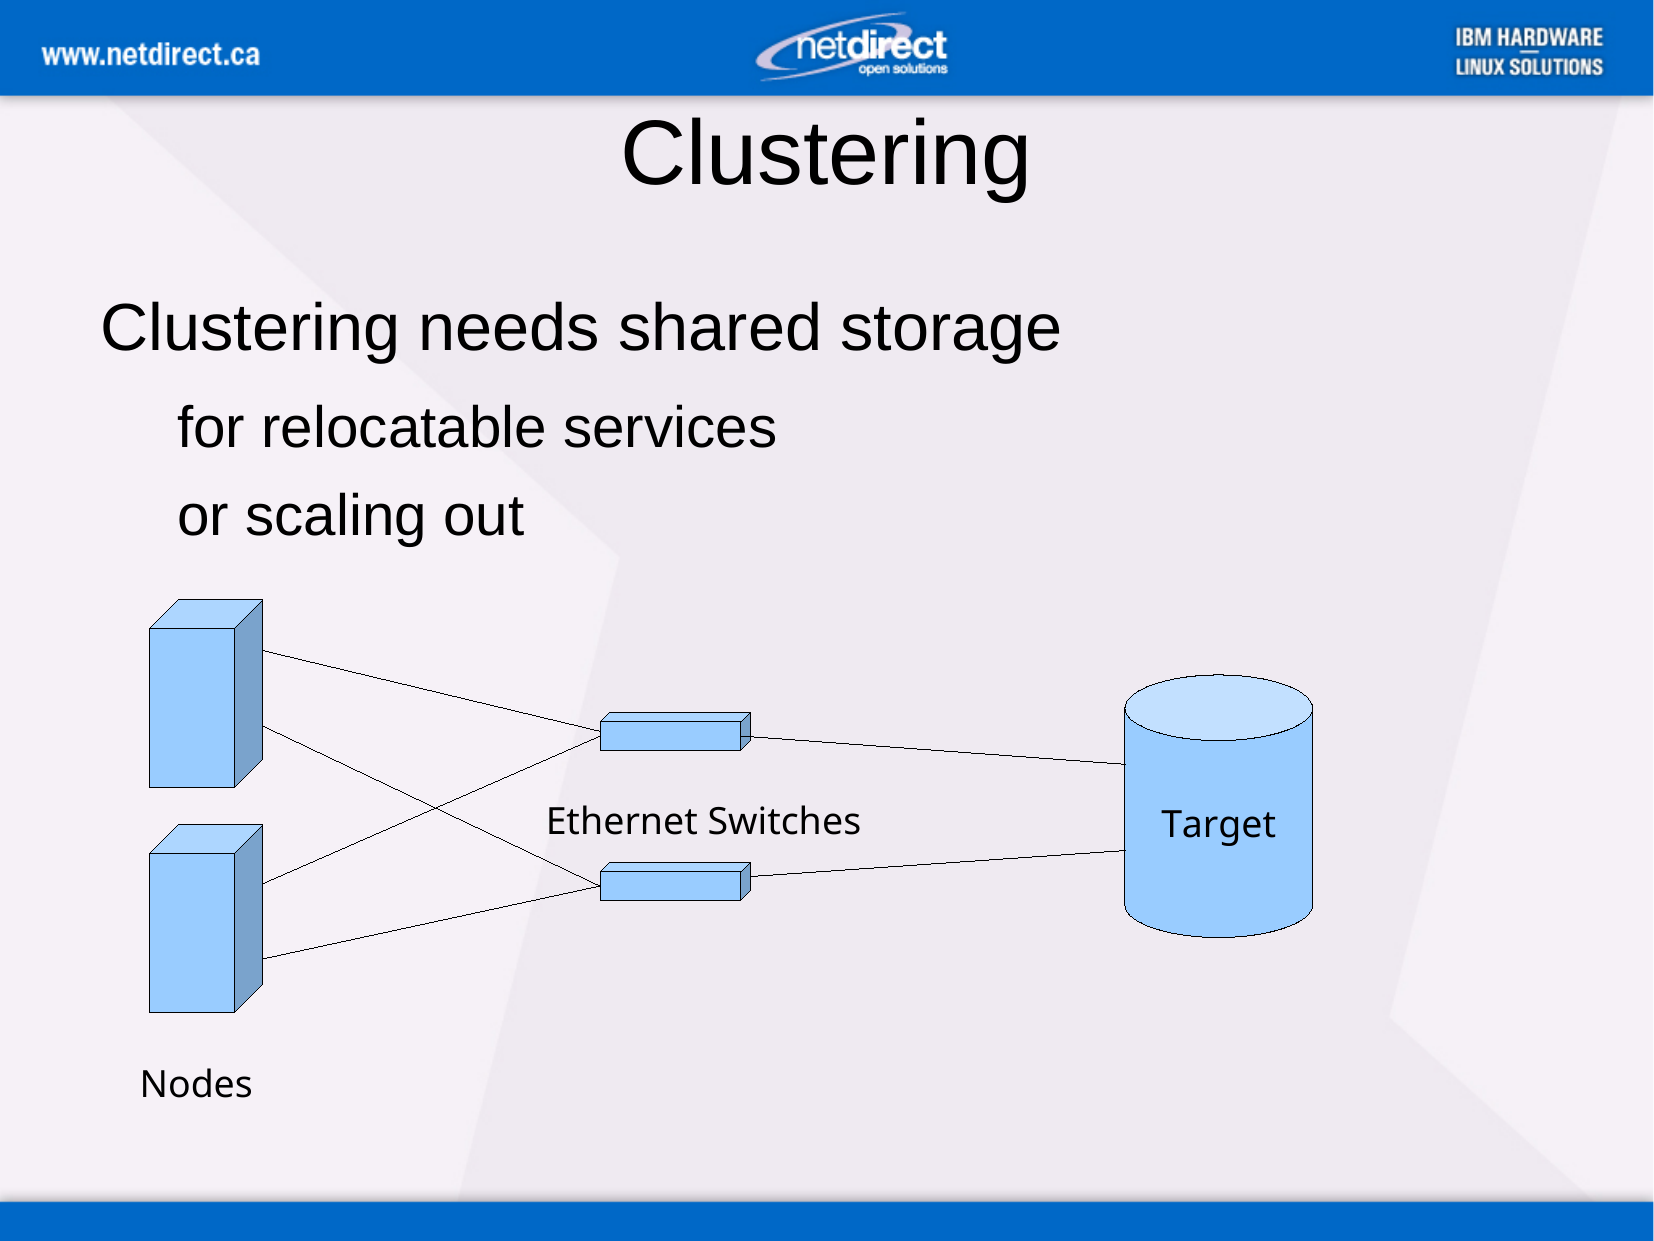

# Clustering
Clustering needs shared storage
for relocatable services
or scaling out
Target
Ethernet Switches
Nodes